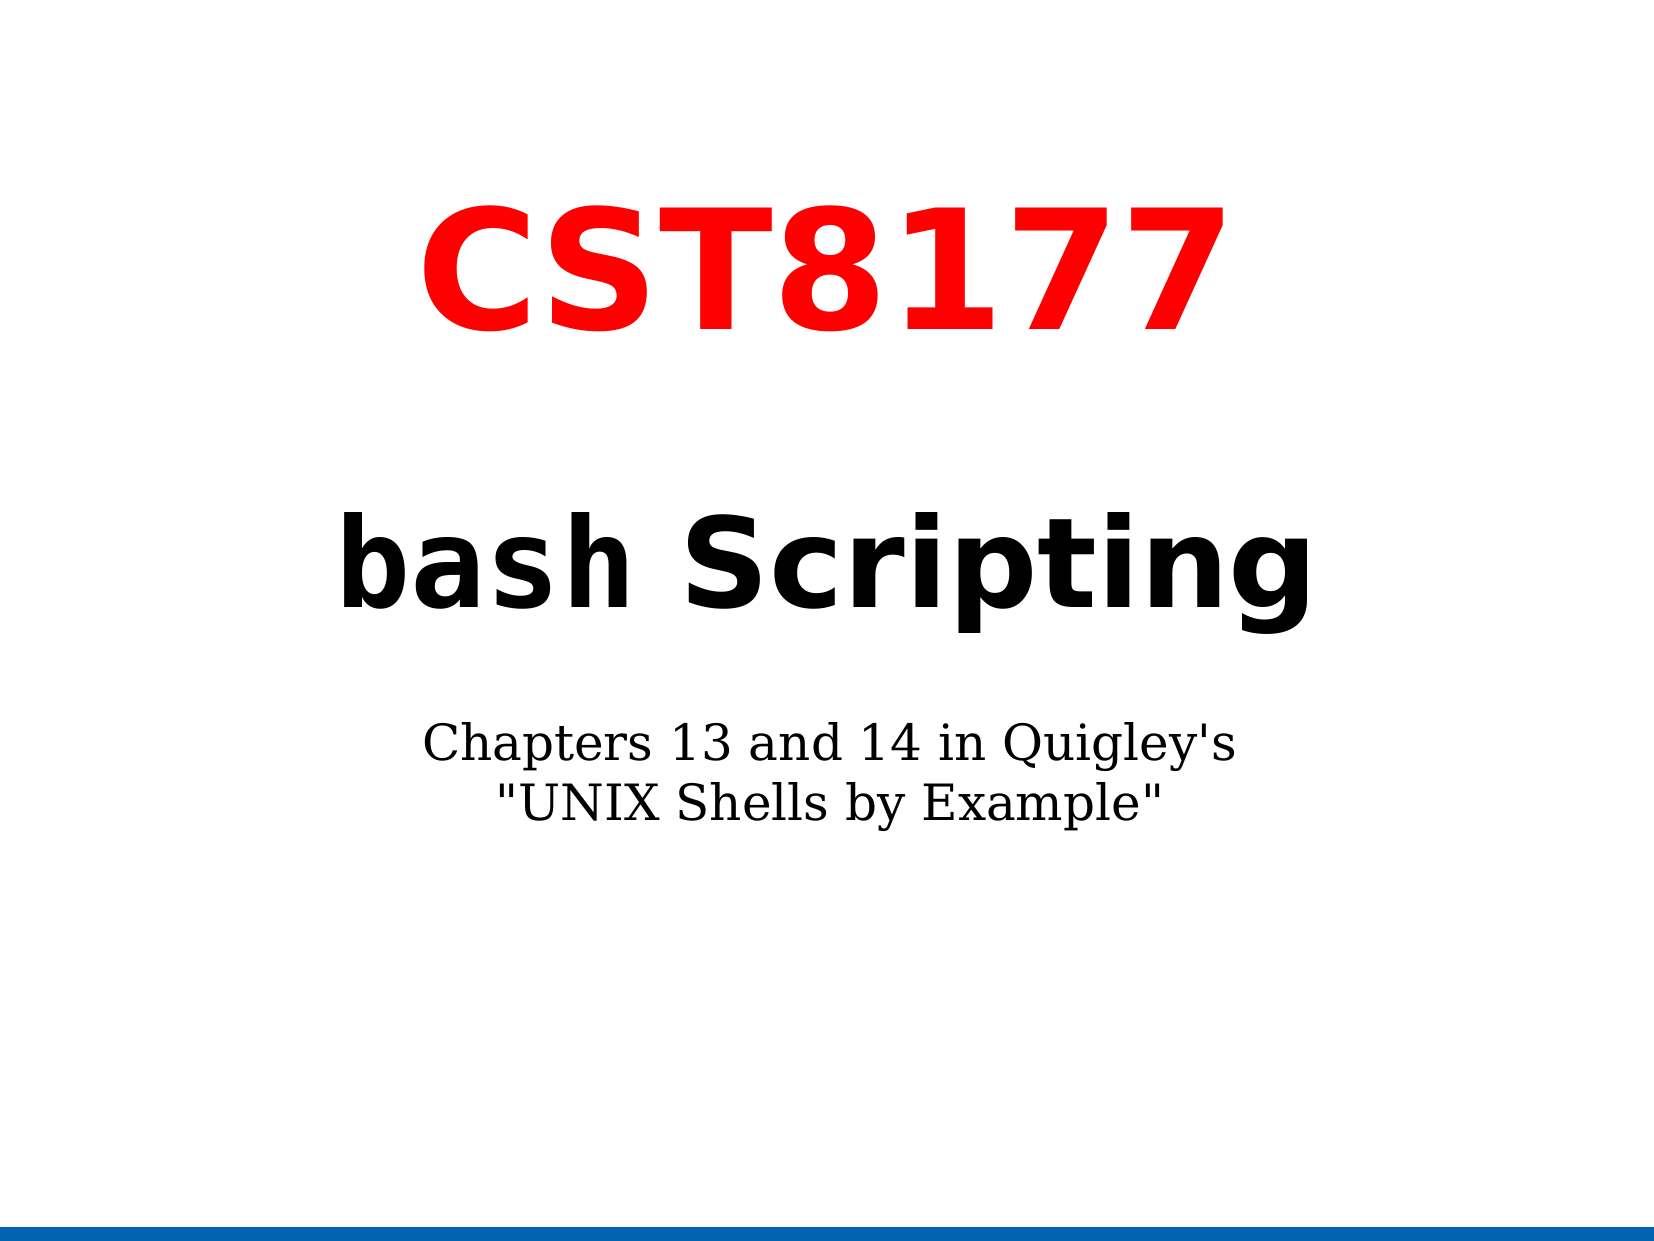

# CST8177 bash Scripting
Chapters 13 and 14 in Quigley's
"UNIX Shells by Example"